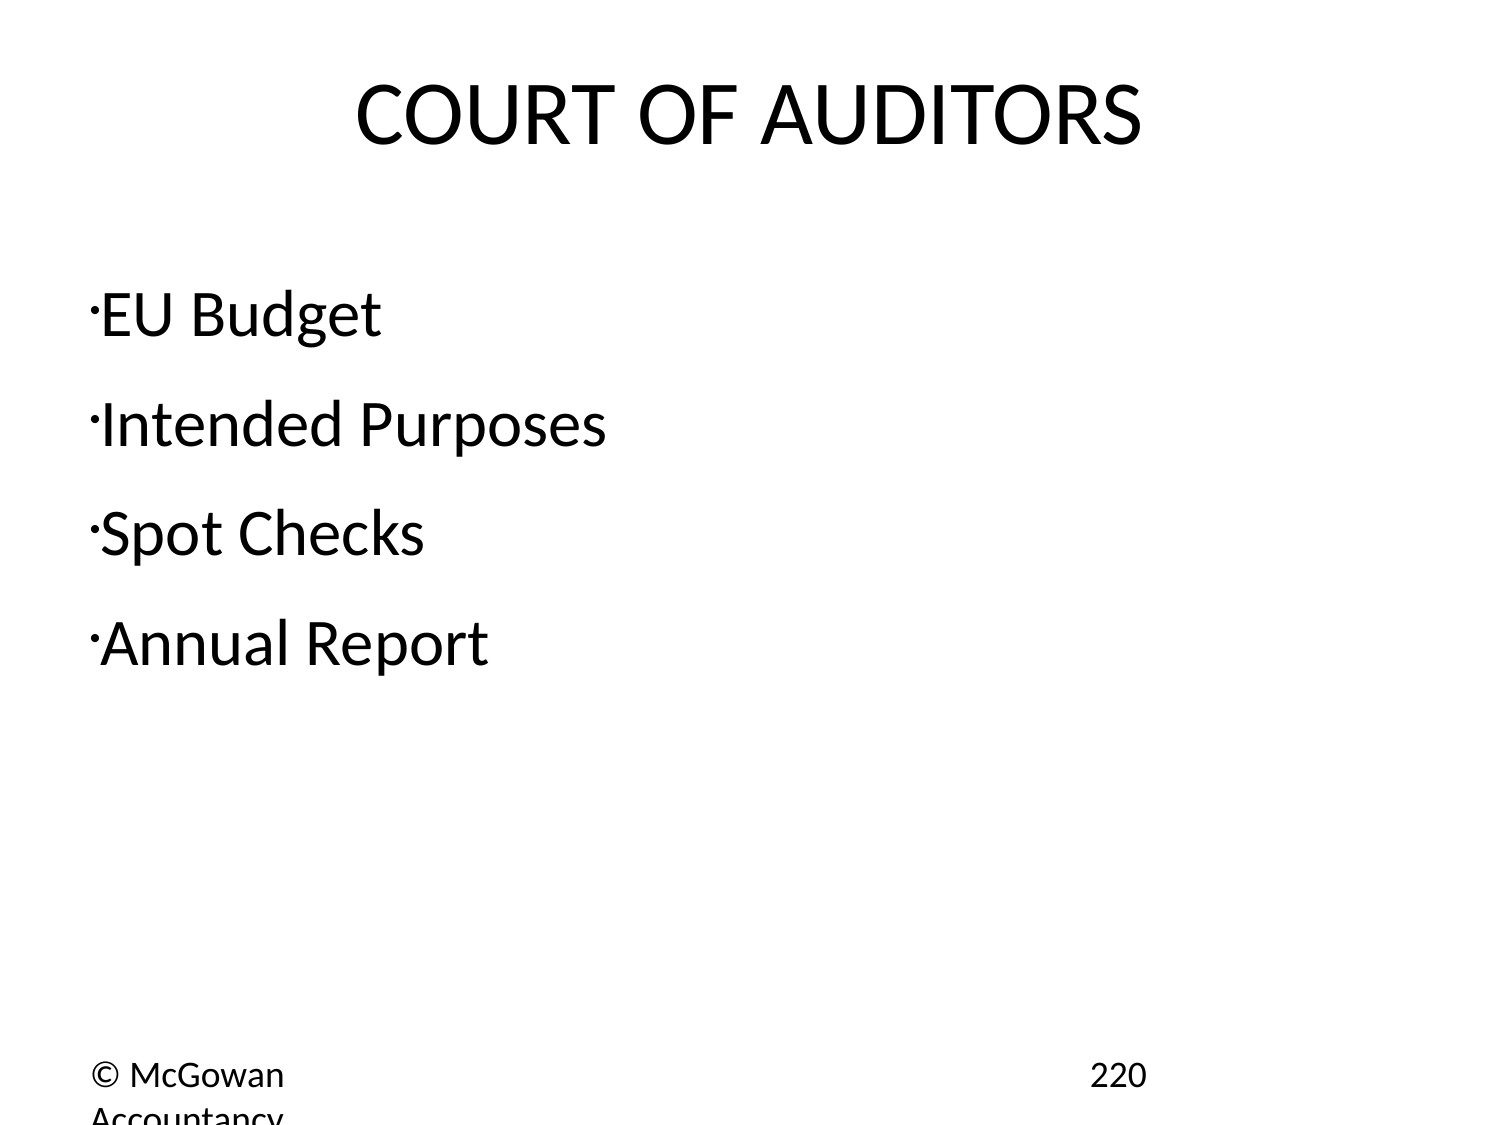

# COURT OF AUDITORS
EU Budget
Intended Purposes
Spot Checks
Annual Report
© McGowan Accountancy Services
220